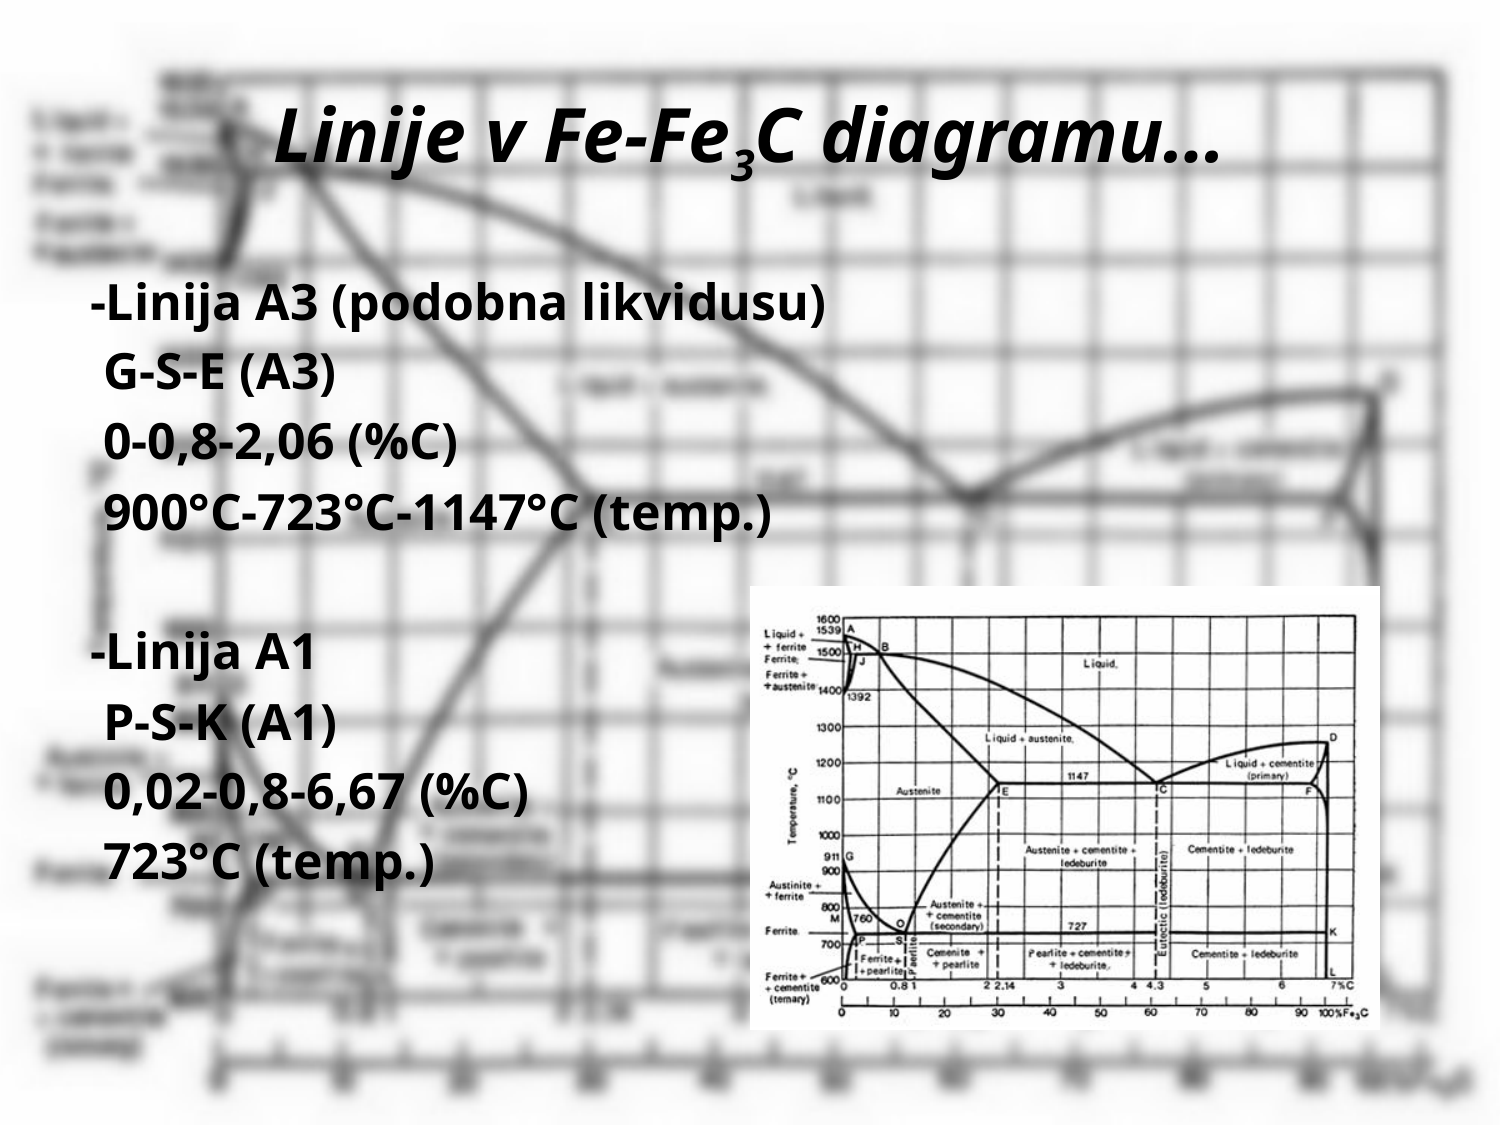

# Linije v Fe-Fe3C diagramu…
-Linija A3 (podobna likvidusu)
 G-S-E (A3)
 0-0,8-2,06 (%C)
 900°C-723°C-1147°C (temp.)
-Linija A1
 P-S-K (A1)
 0,02-0,8-6,67 (%C)
 723°C (temp.)